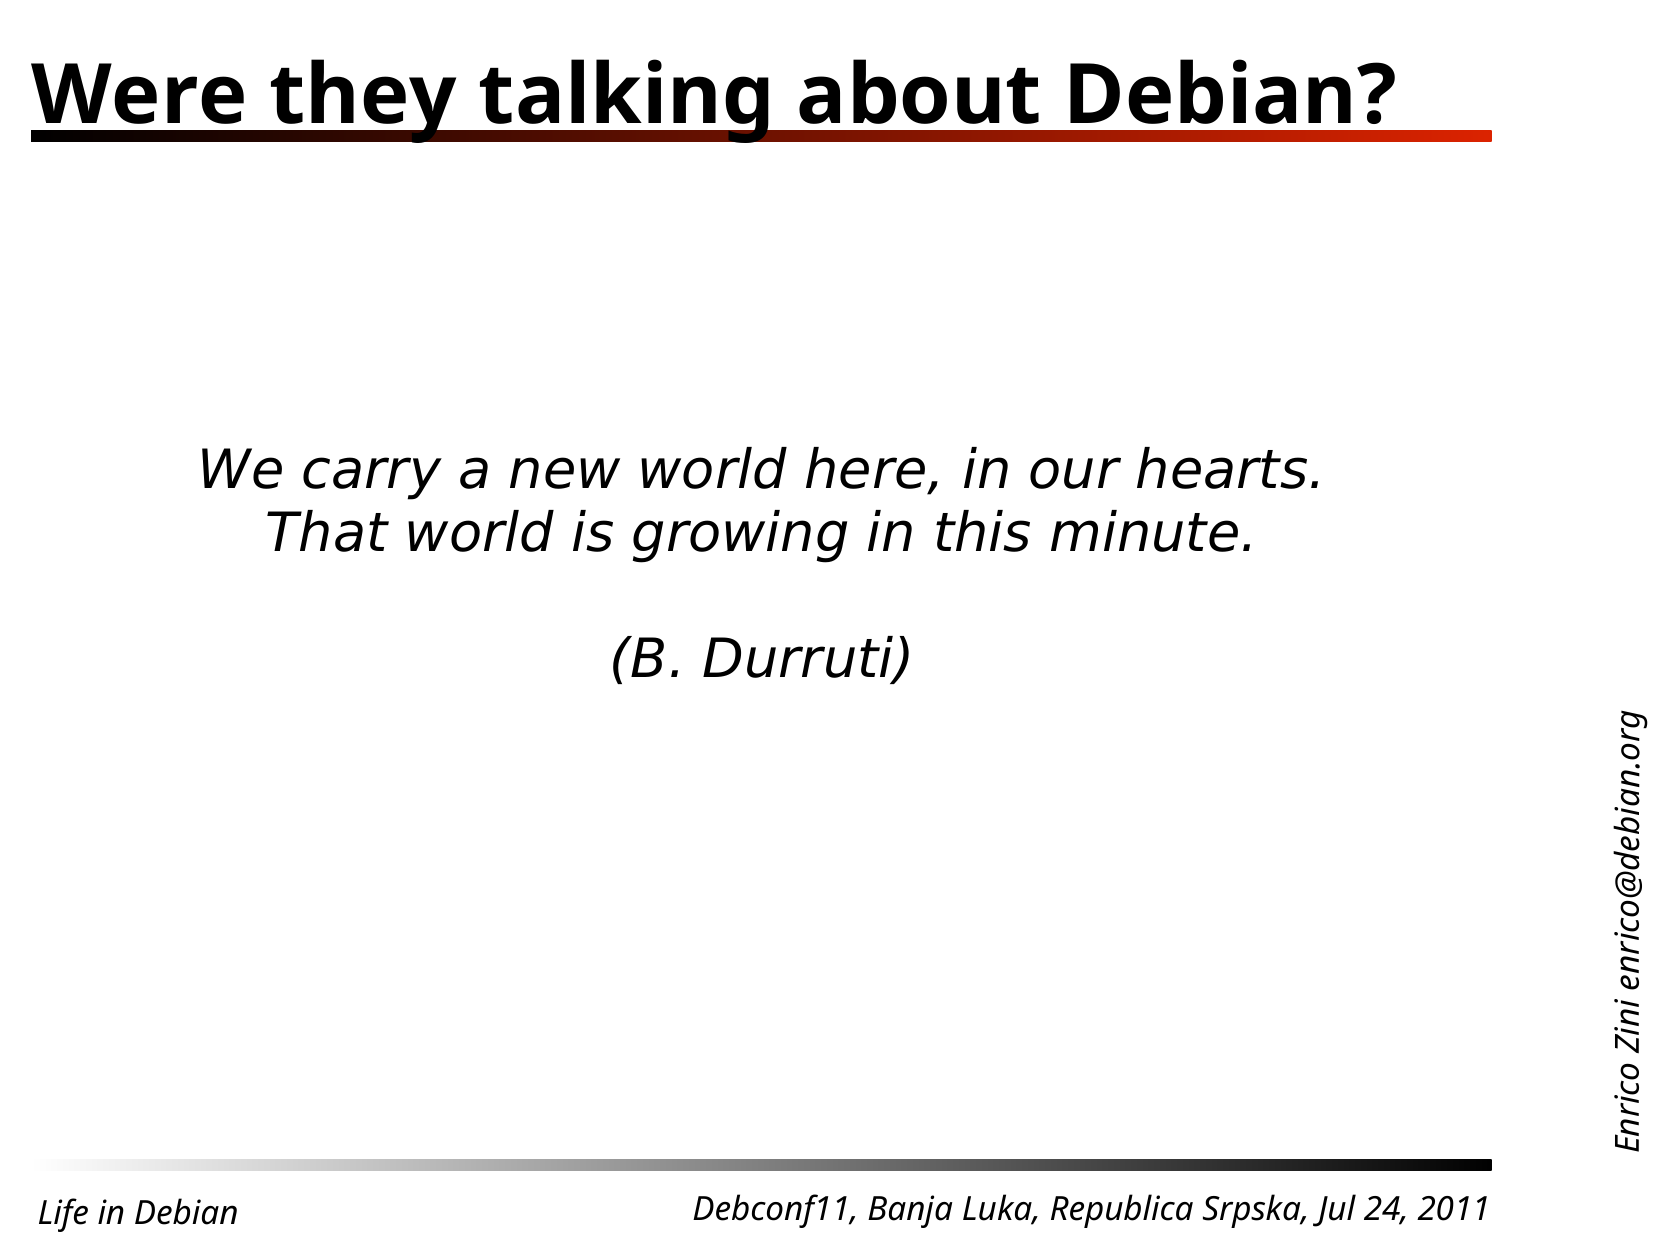

Were they talking about Debian?
We carry a new world here, in our hearts.
That world is growing in this minute.
(B. Durruti)